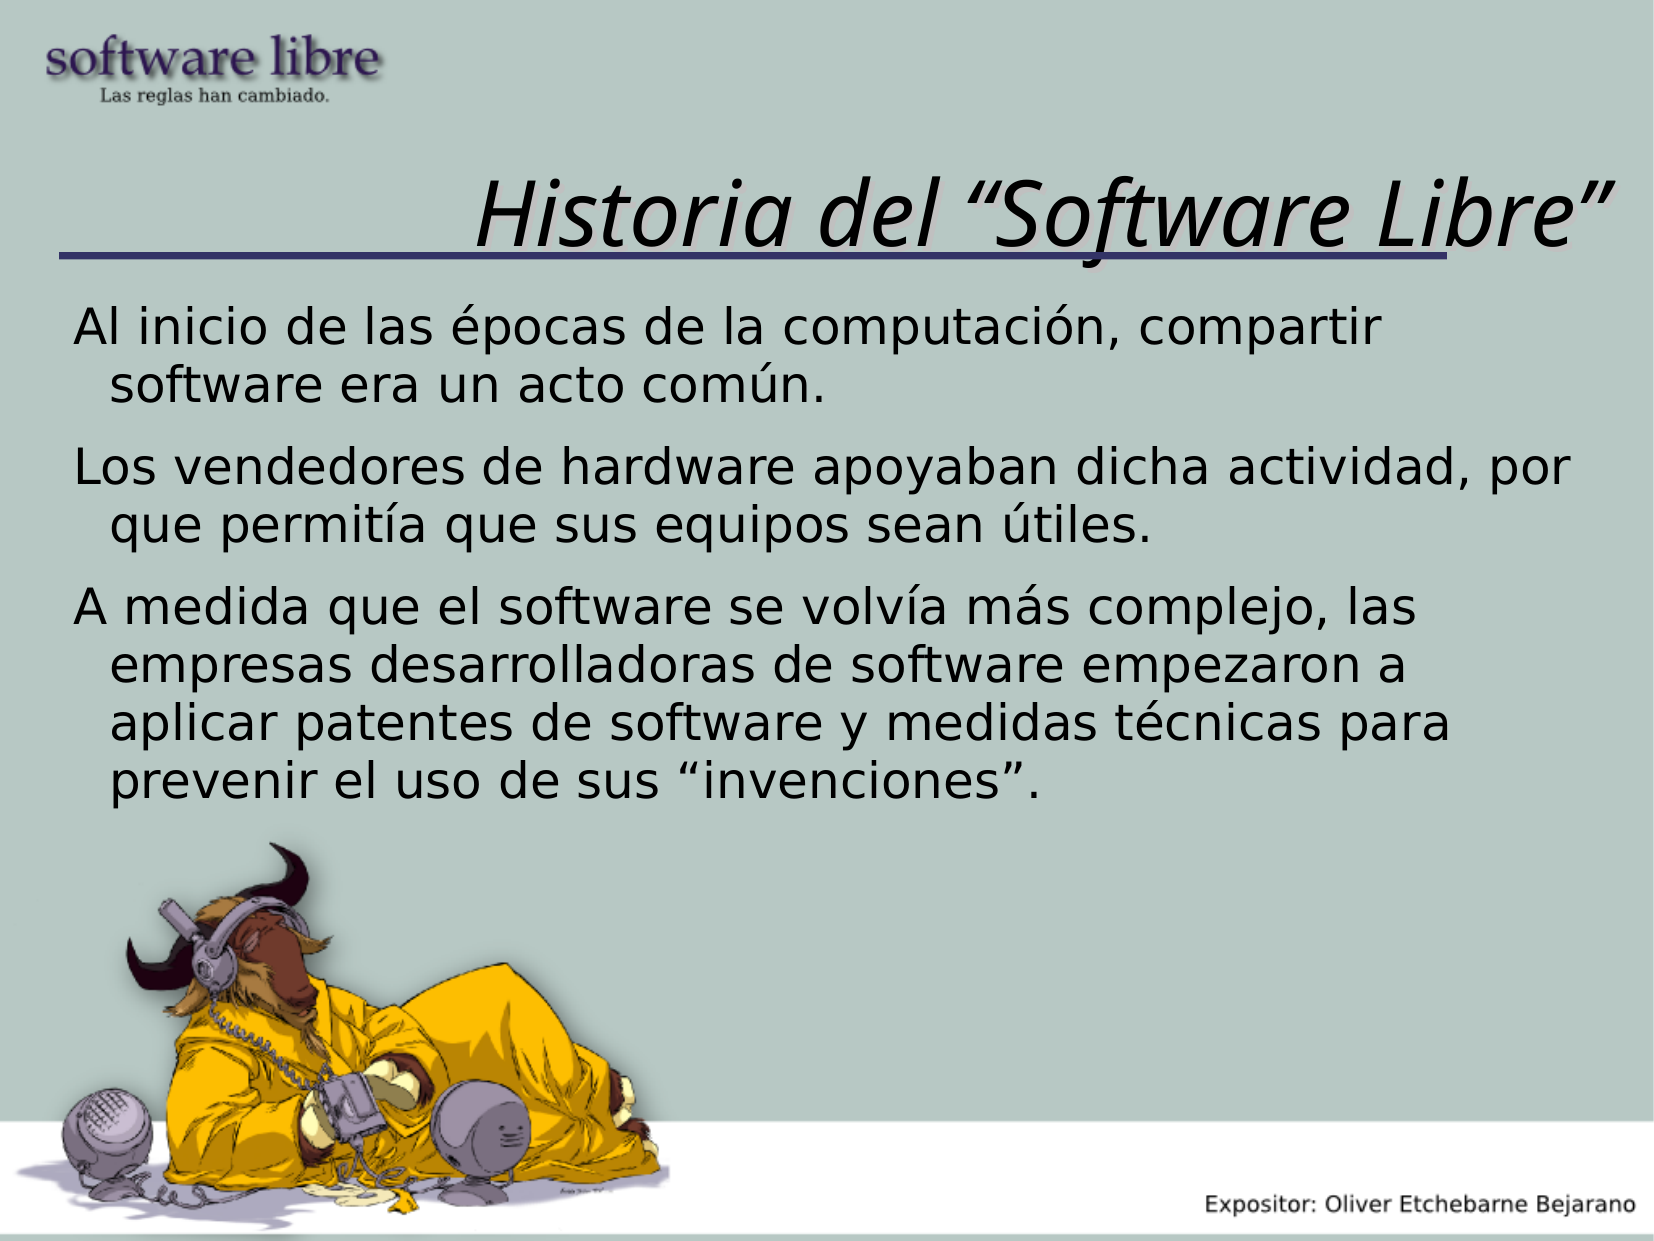

Historia del “Software Libre”
Al inicio de las épocas de la computación, compartir software era un acto común.
Los vendedores de hardware apoyaban dicha actividad, por que permitía que sus equipos sean útiles.
A medida que el software se volvía más complejo, las empresas desarrolladoras de software empezaron a aplicar patentes de software y medidas técnicas para prevenir el uso de sus “invenciones”.